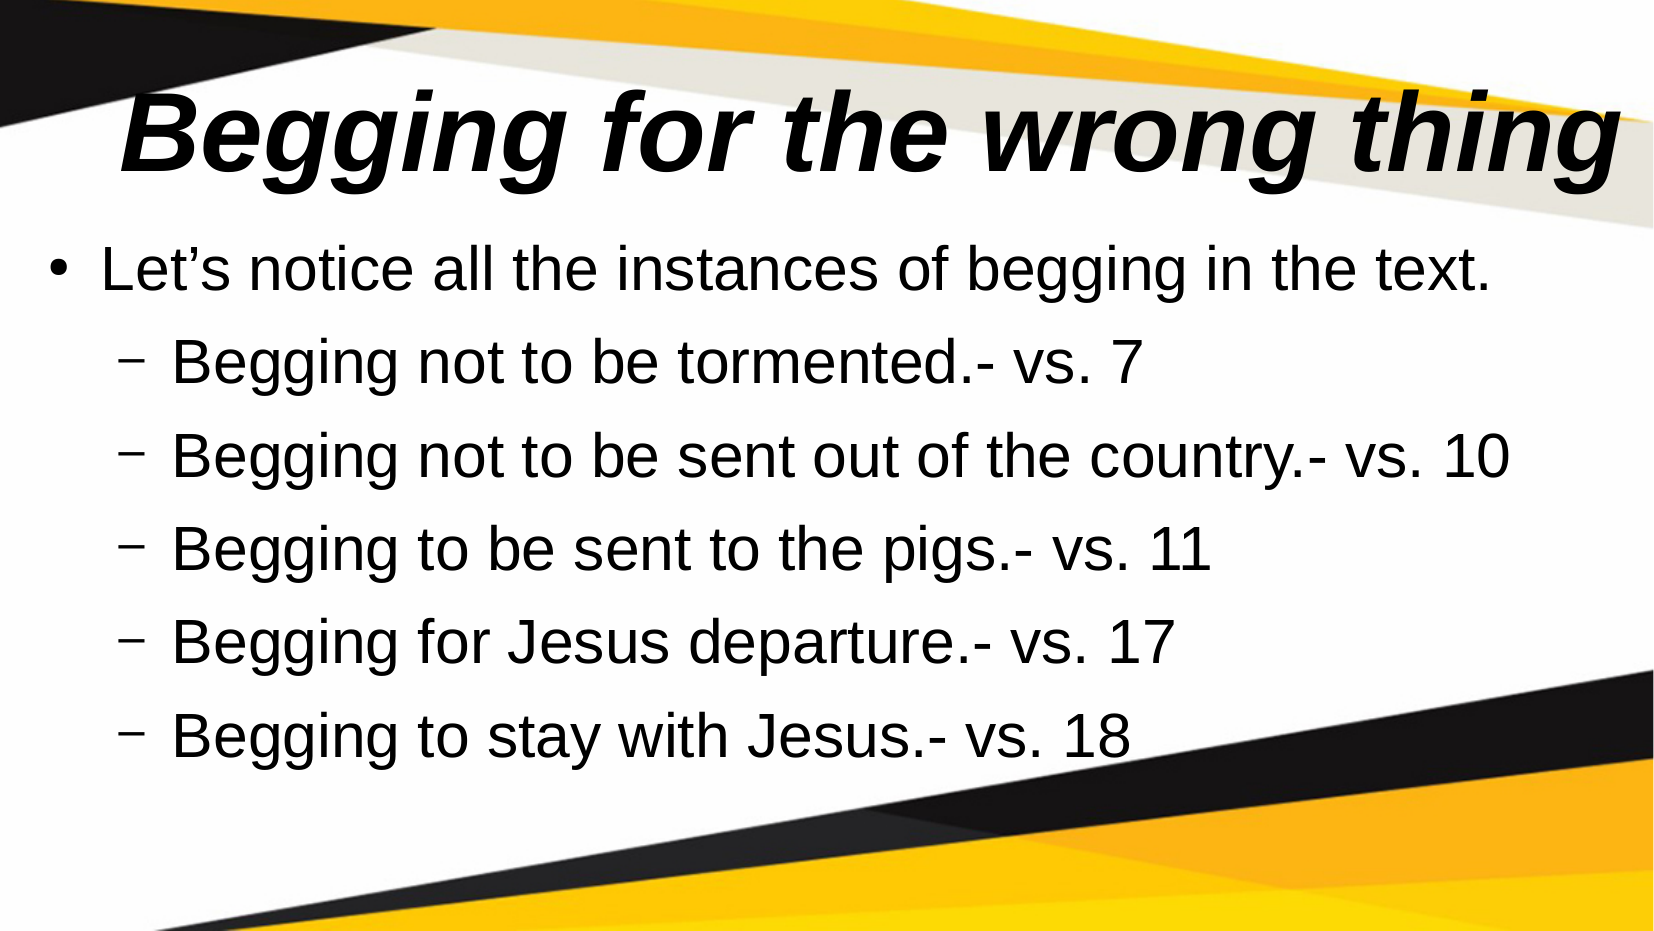

# Begging for the wrong thing
Let’s notice all the instances of begging in the text.
Begging not to be tormented.- vs. 7
Begging not to be sent out of the country.- vs. 10
Begging to be sent to the pigs.- vs. 11
Begging for Jesus departure.- vs. 17
Begging to stay with Jesus.- vs. 18